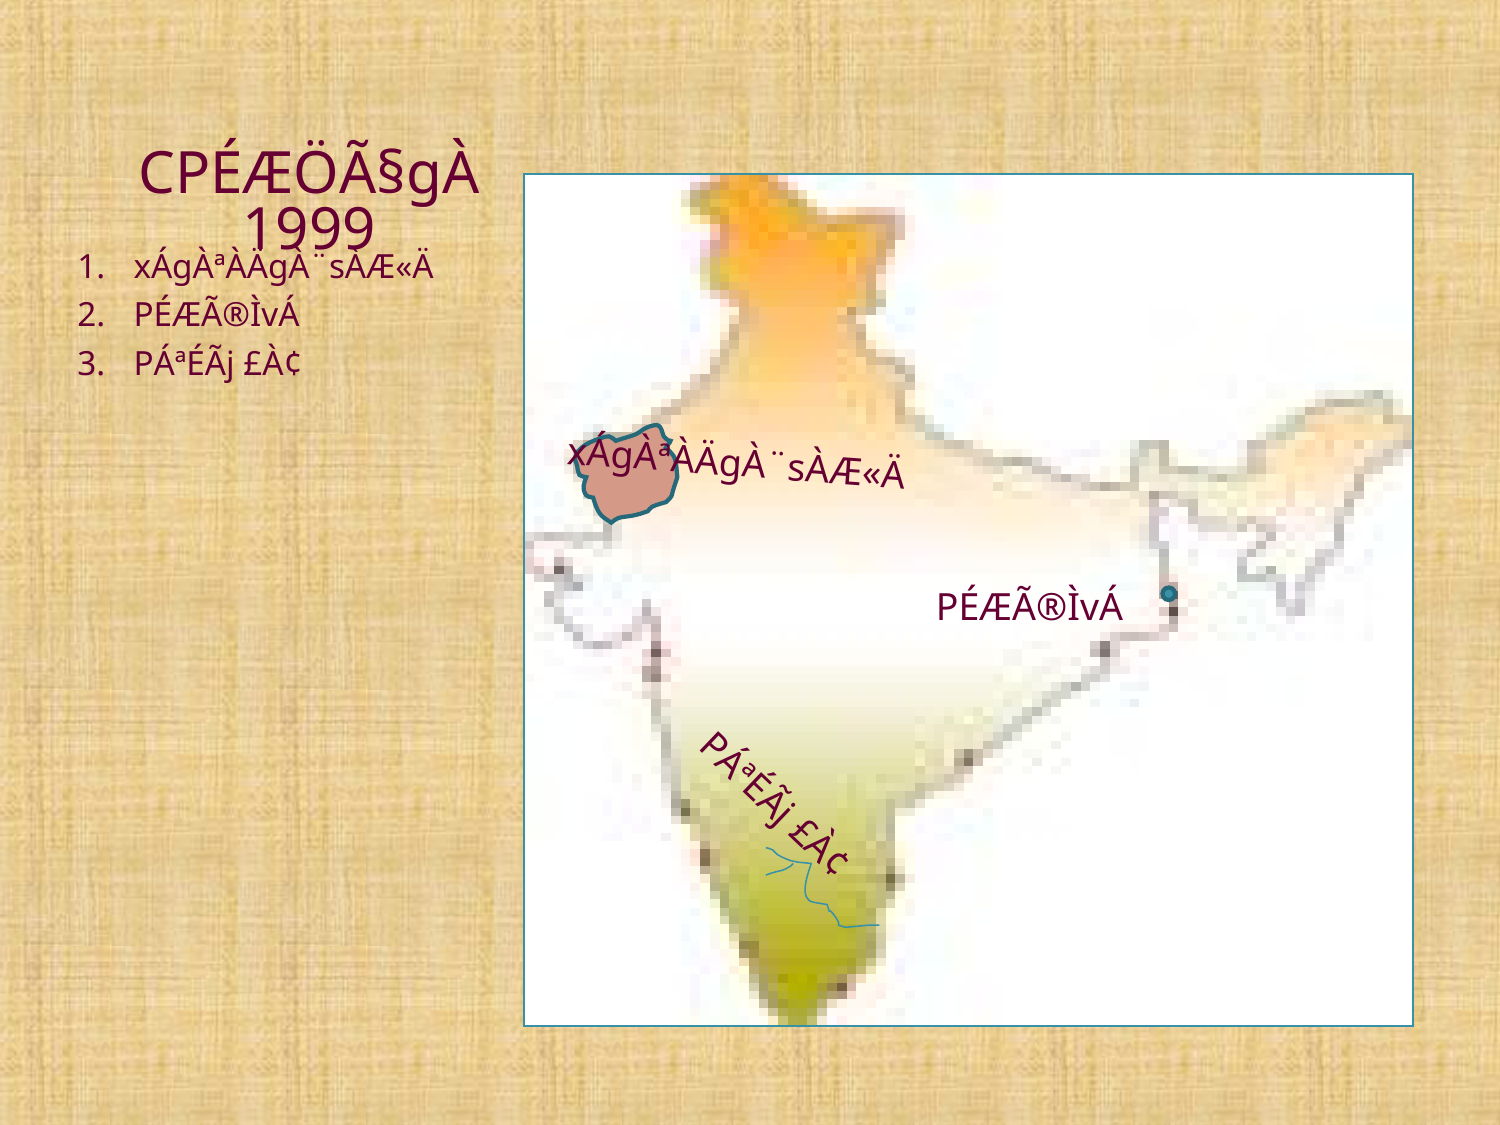

CPÉÆÖÃ§gÀ 1999
xÁgÀªÀÄgÀ¨sÀÆ«Ä
PÉÆÃ®ÌvÁ
PÁªÉÃj £À¢
xÁgÀªÀÄgÀ¨sÀÆ«Ä
PÉÆÃ®ÌvÁ
PÁªÉÃj £À¢